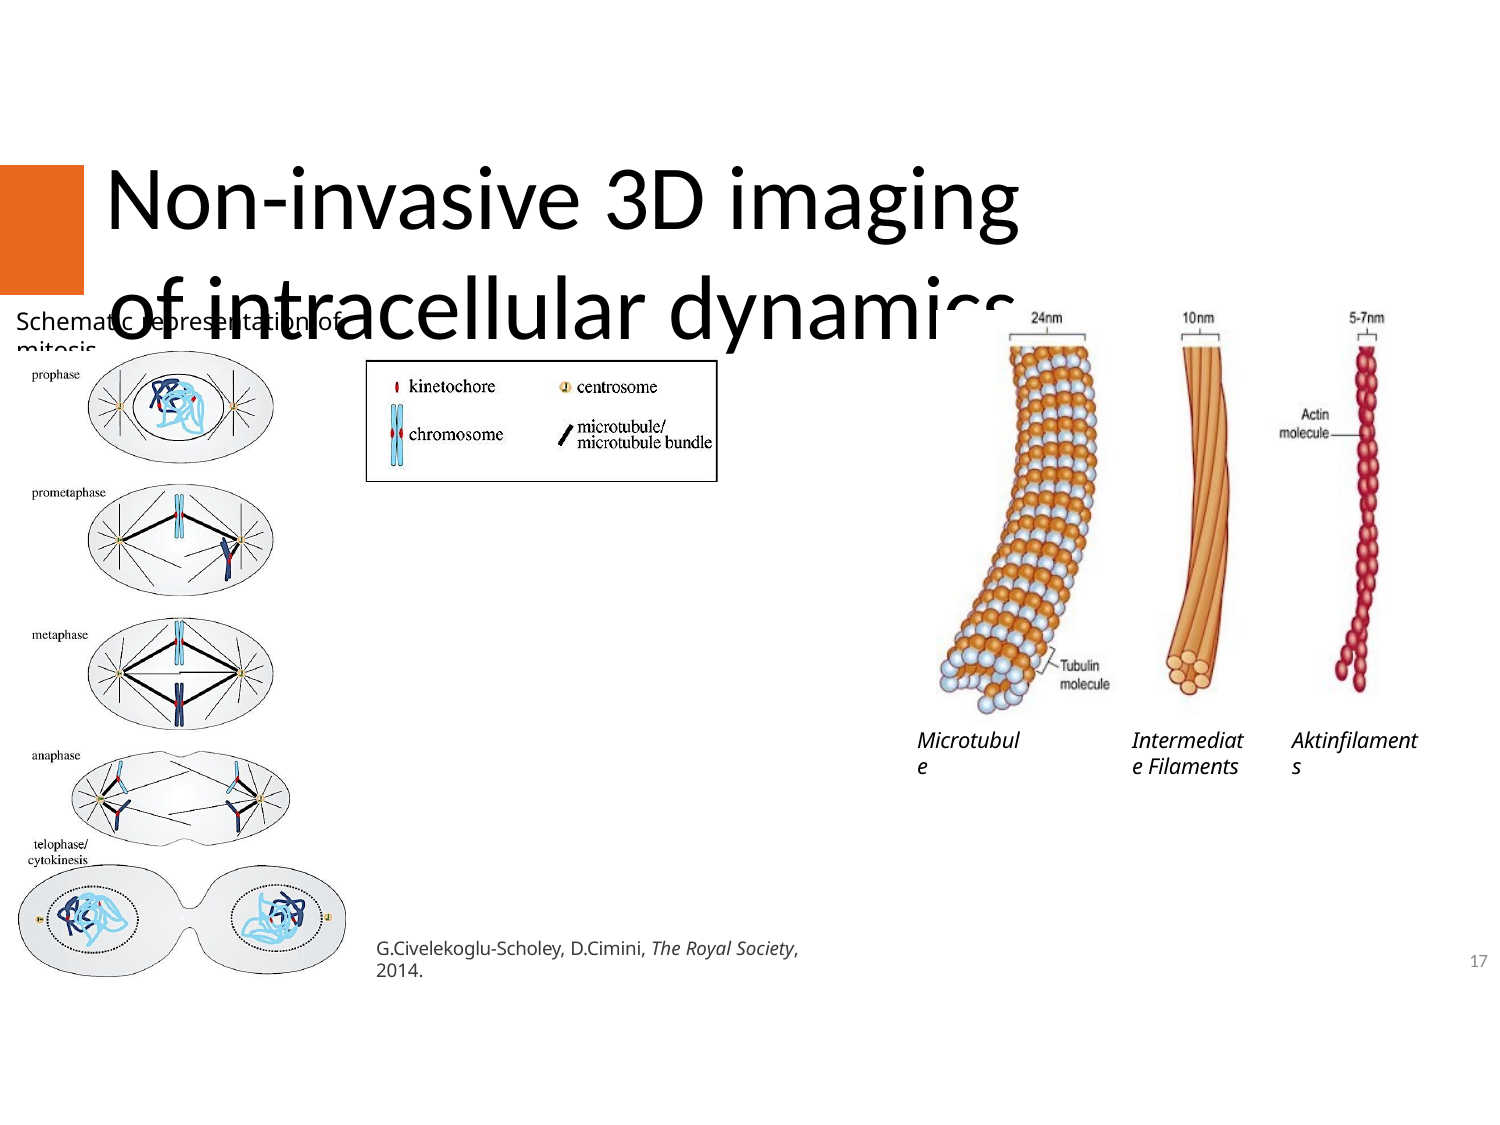

# Non-invasive 3D imaging of intracellular dynamics
Schematic representation of mitosis
Microtubule
Intermediate Filaments
Aktinfilaments
G.Civelekoglu-Scholey, D.Cimini, The Royal Society, 2014.
17